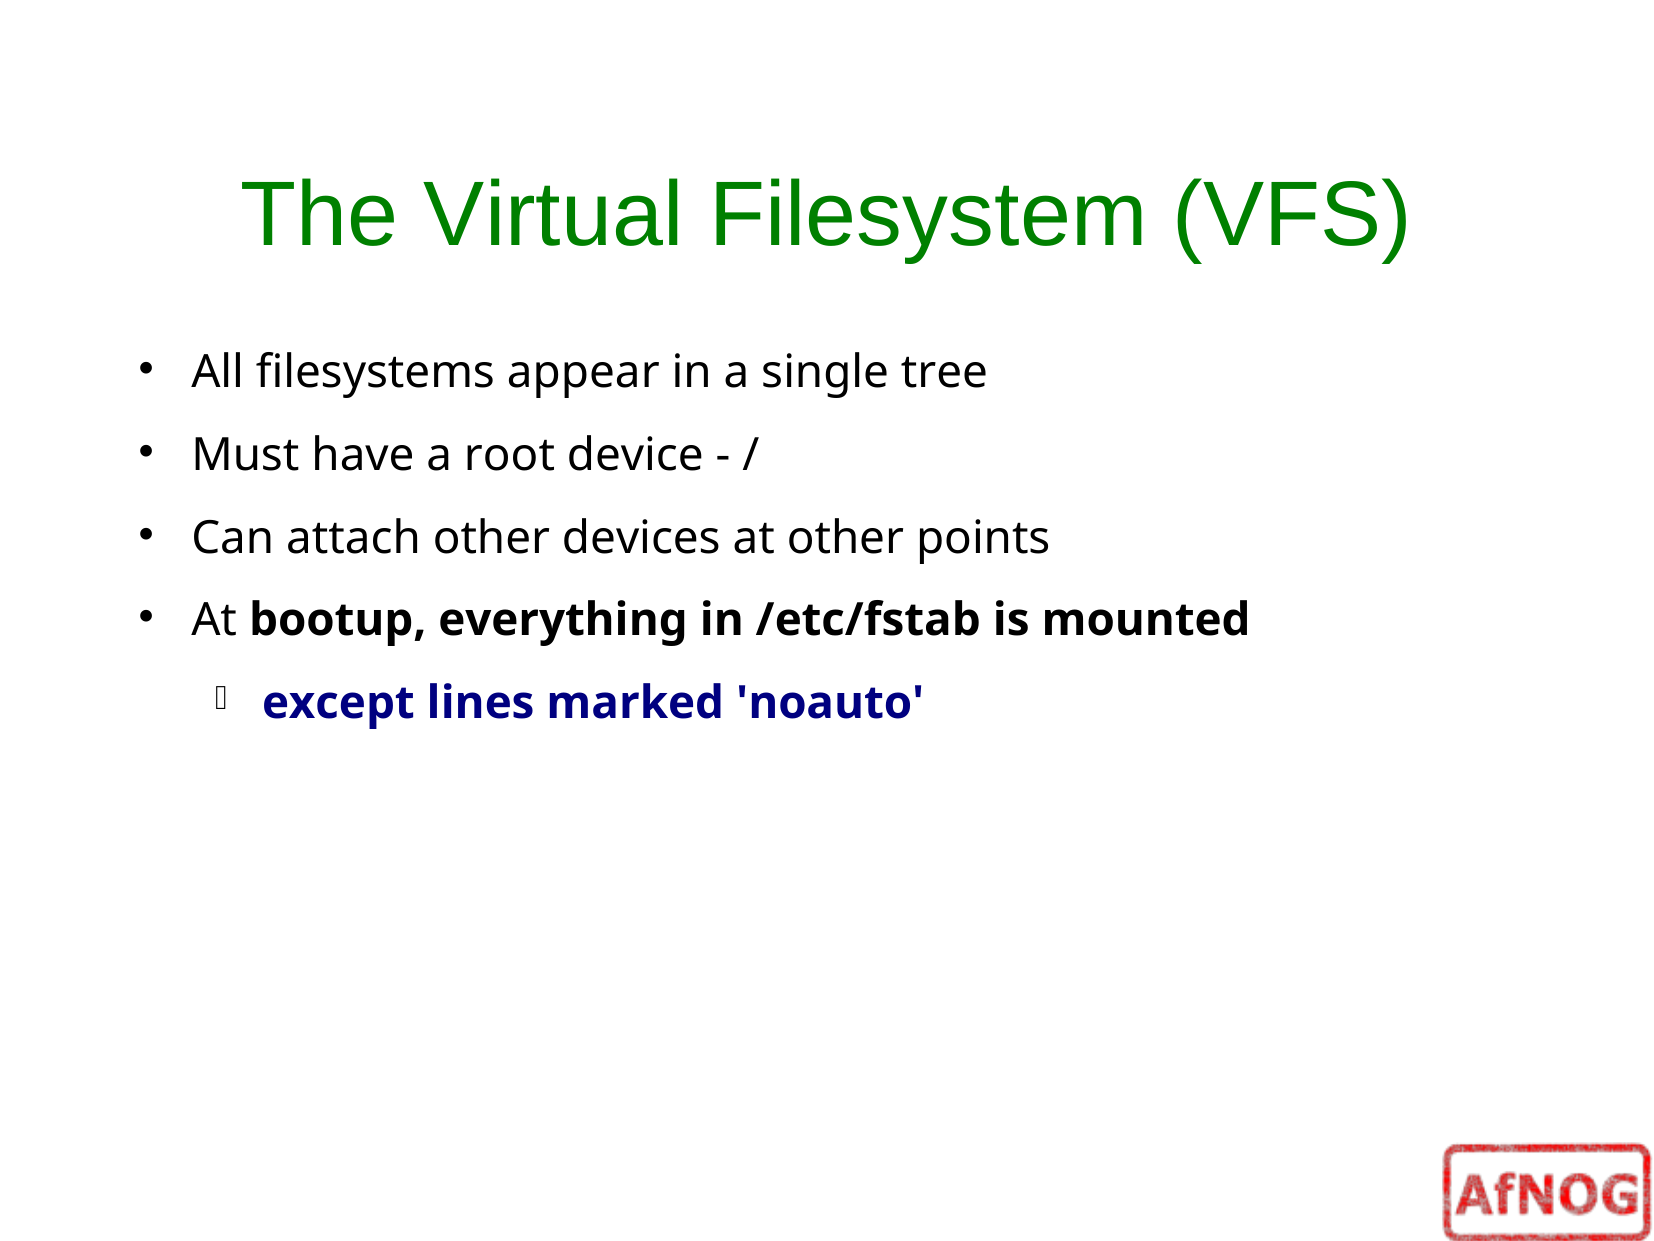

# The Virtual Filesystem (VFS)‏
All filesystems appear in a single tree
Must have a root device - /
Can attach other devices at other points
At bootup, everything in /etc/fstab is mounted
except lines marked 'noauto'